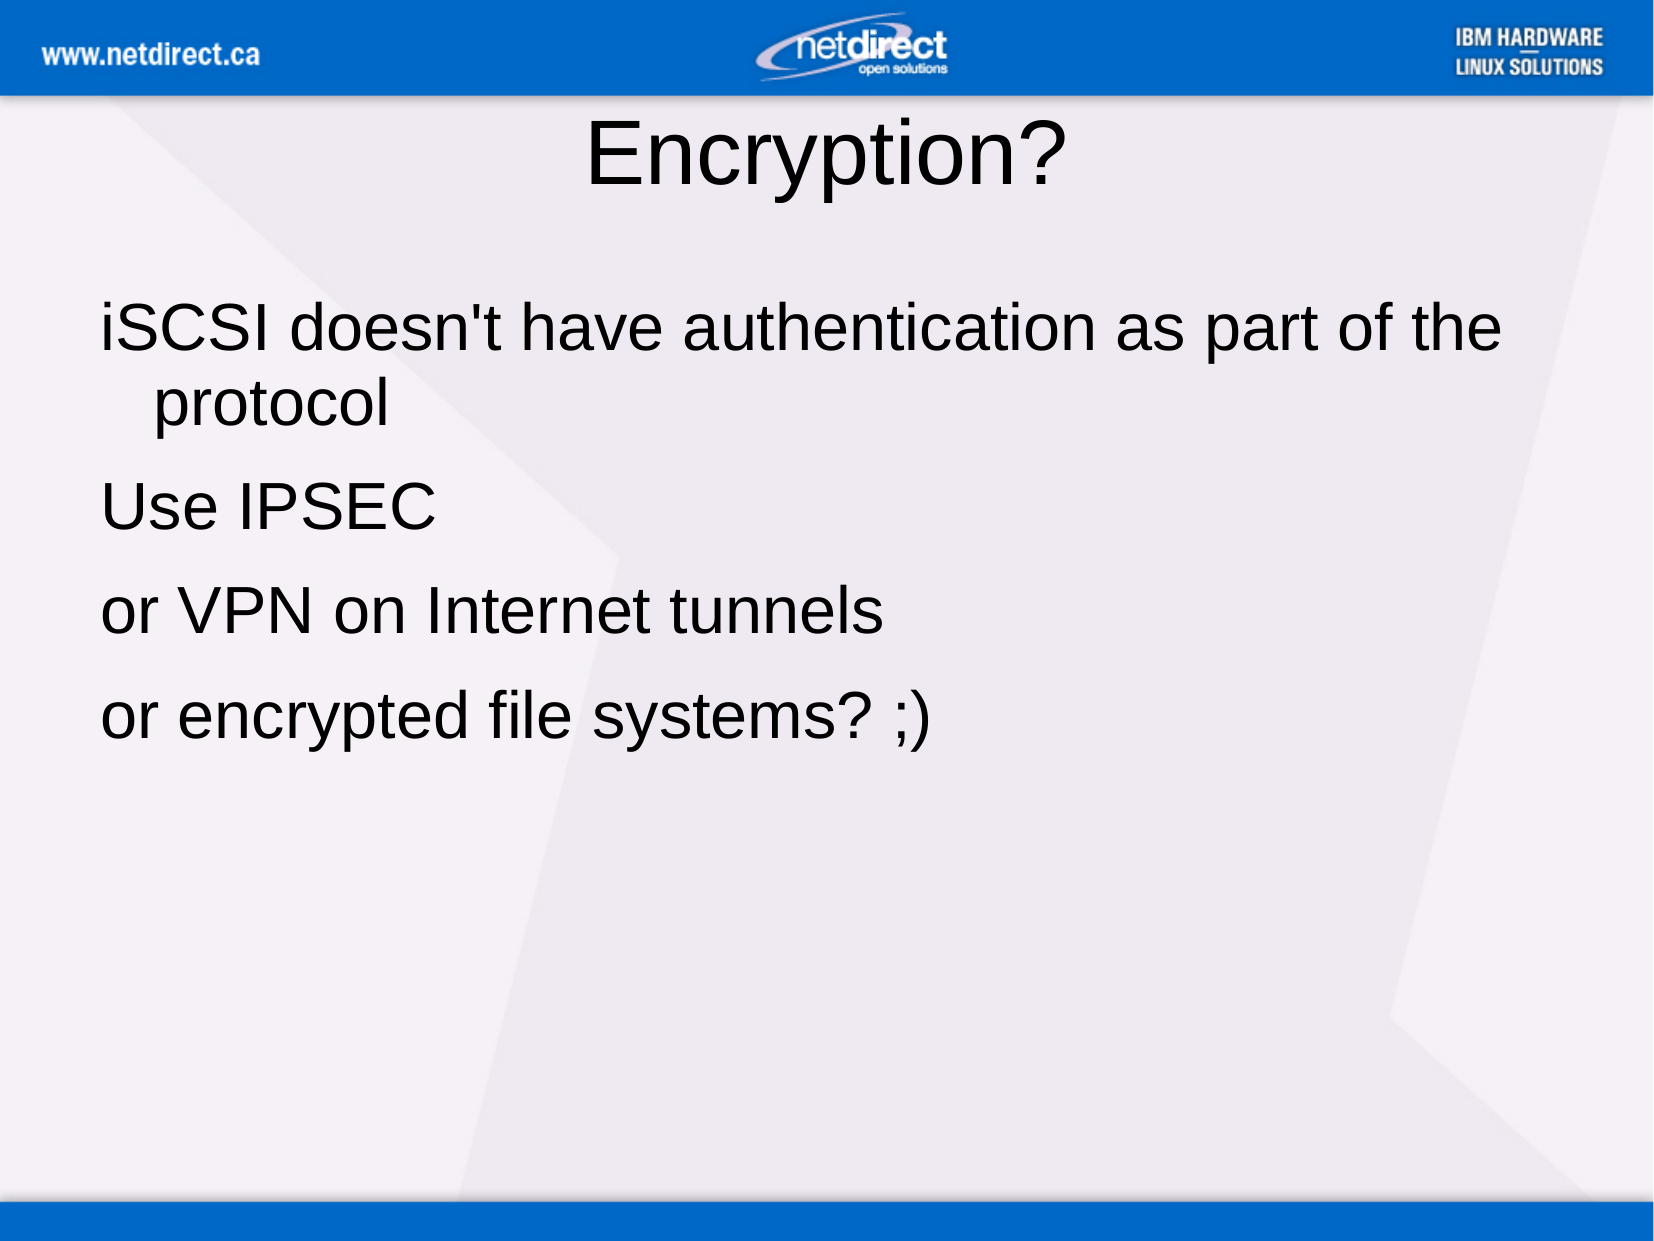

# Encryption?
iSCSI doesn't have authentication as part of the protocol
Use IPSEC
or VPN on Internet tunnels
or encrypted file systems? ;)